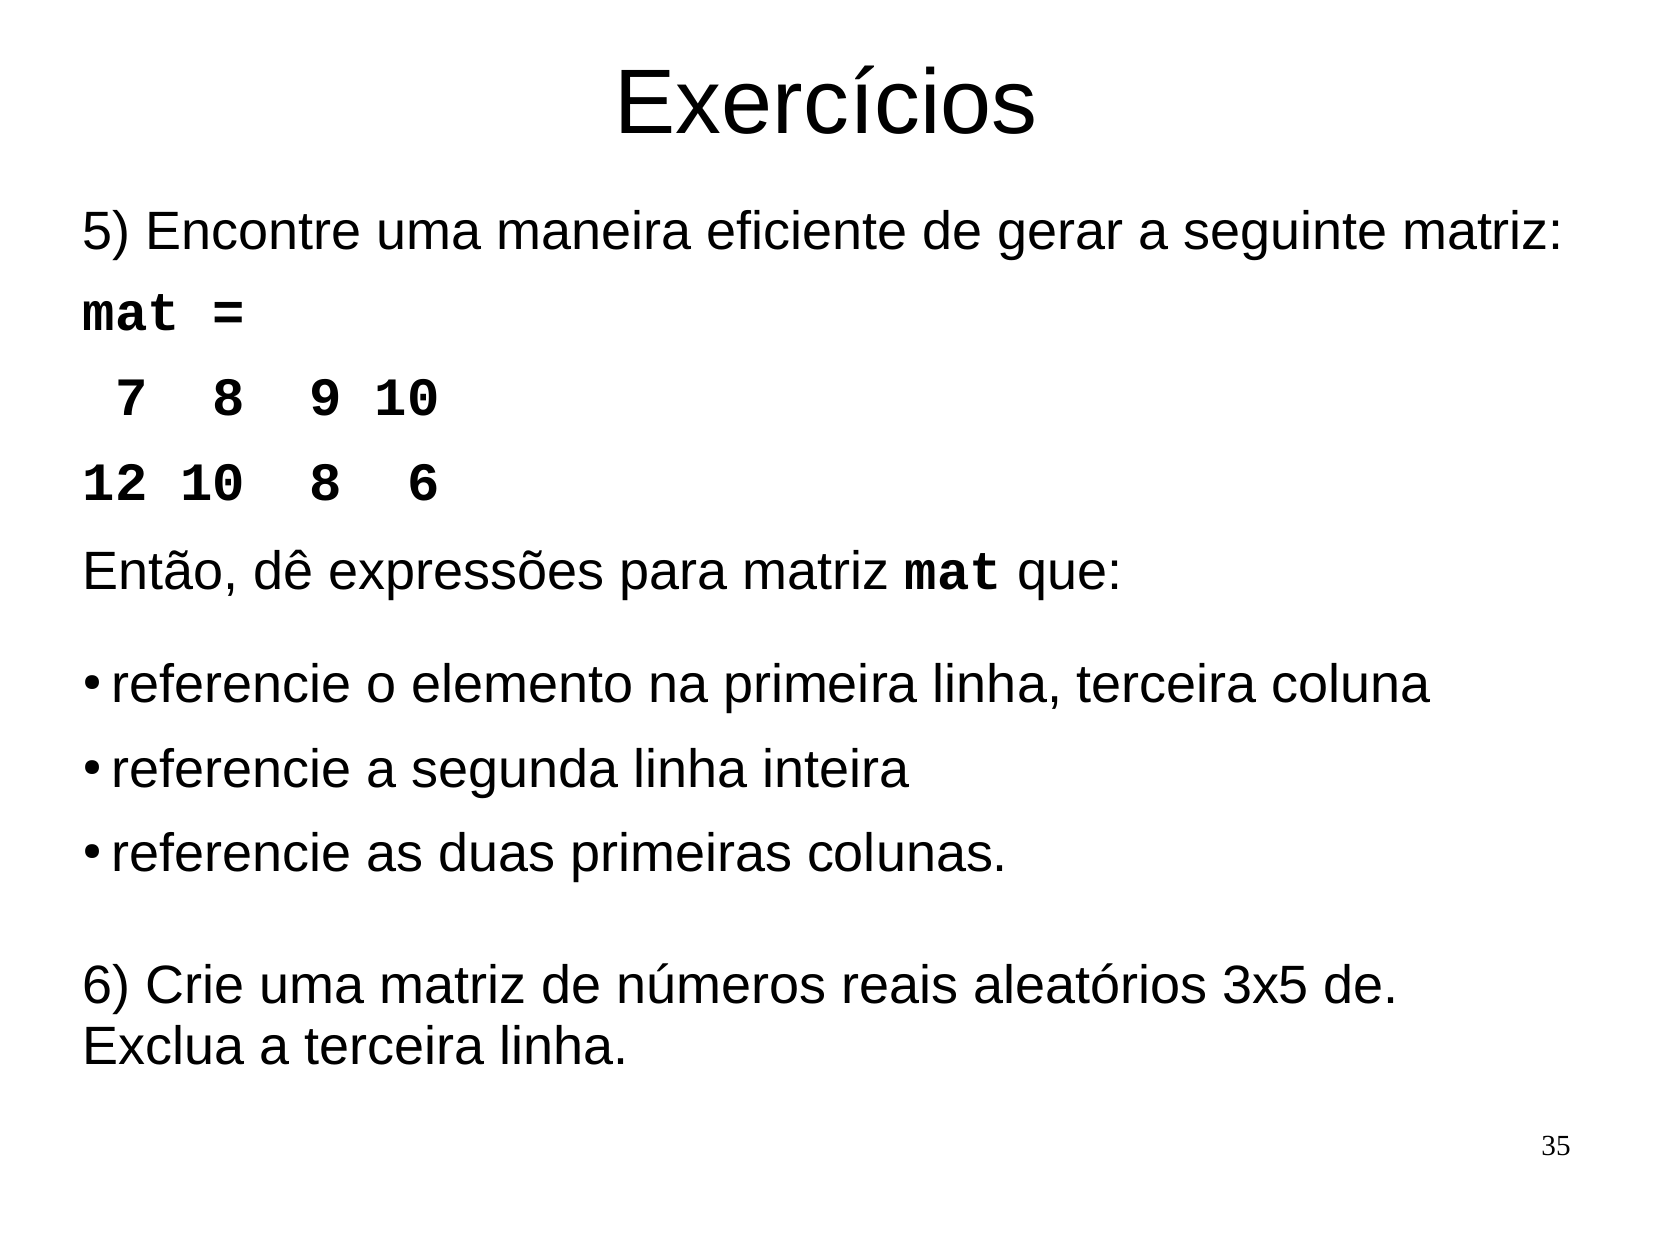

# Exercícios
5) Encontre uma maneira eficiente de gerar a seguinte matriz:
mat =
 7 8 9 10
12 10 8 6
Então, dê expressões para matriz mat que:
referencie o elemento na primeira linha, terceira coluna
referencie a segunda linha inteira
referencie as duas primeiras colunas.
6) Crie uma matriz de números reais aleatórios 3x5 de. Exclua a terceira linha.
35